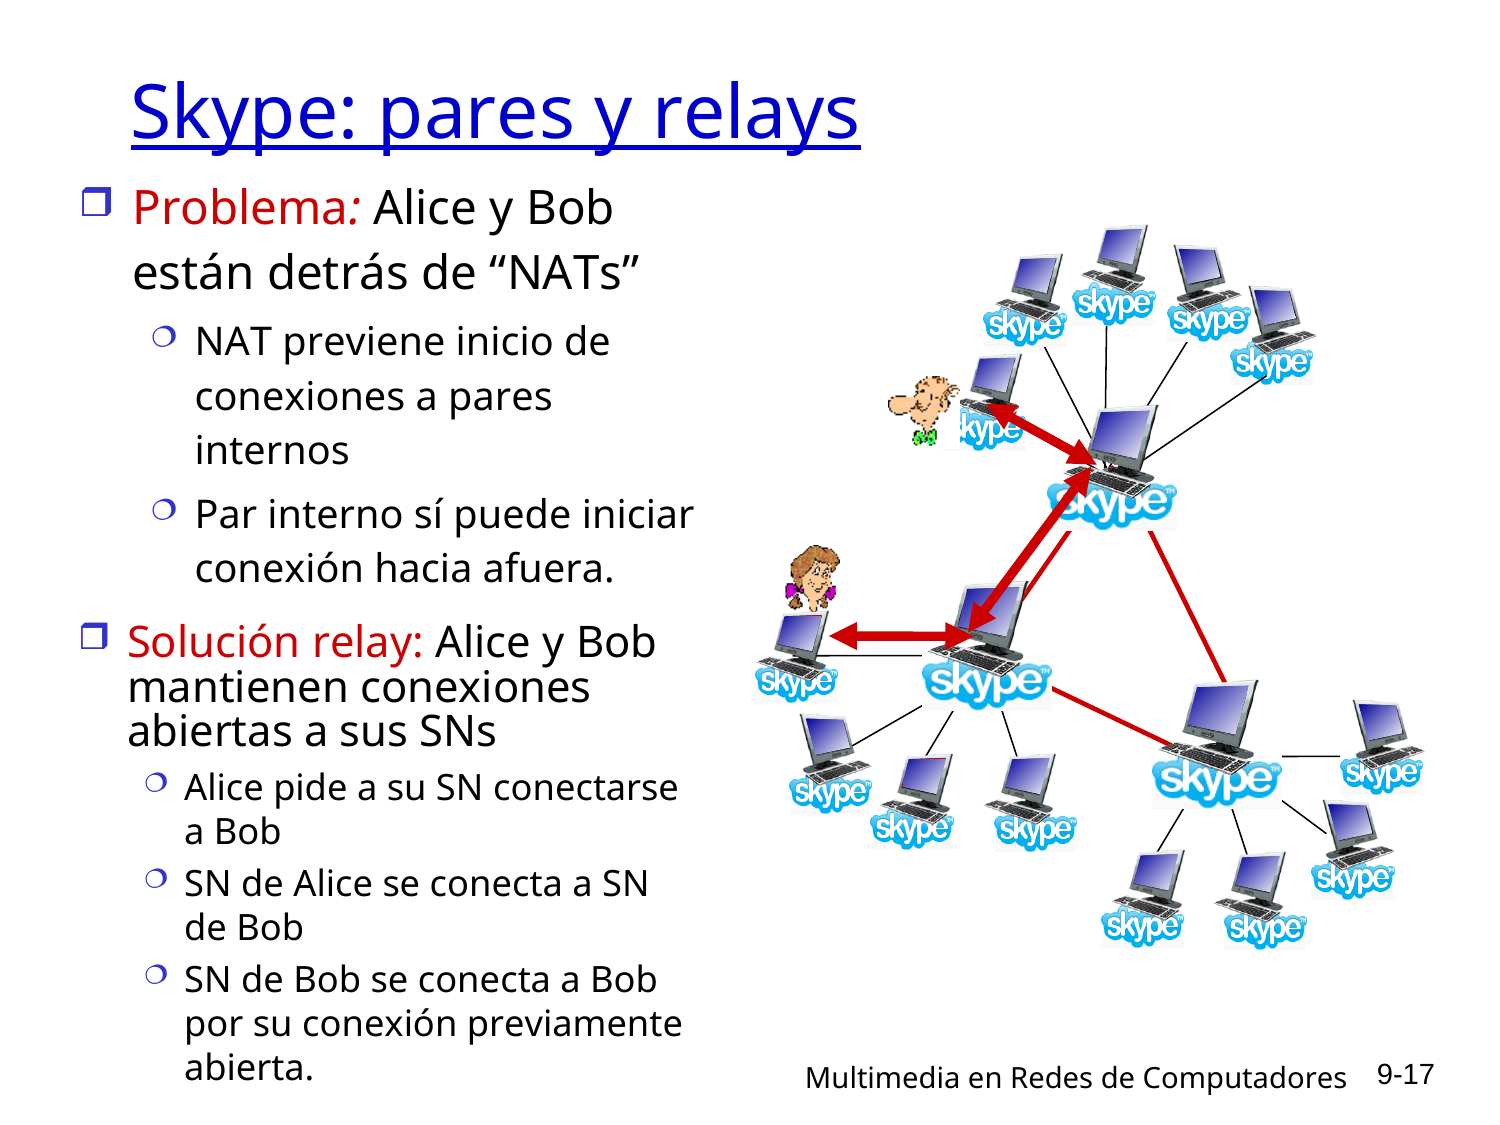

Skype: pares y relays
# Problema: Alice y Bob están detrás de “NATs”
NAT previene inicio de conexiones a pares internos
Par interno sí puede iniciar conexión hacia afuera.
Solución relay: Alice y Bob mantienen conexiones abiertas a sus SNs
Alice pide a su SN conectarse a Bob
SN de Alice se conecta a SN de Bob
SN de Bob se conecta a Bob por su conexión previamente abierta.
17